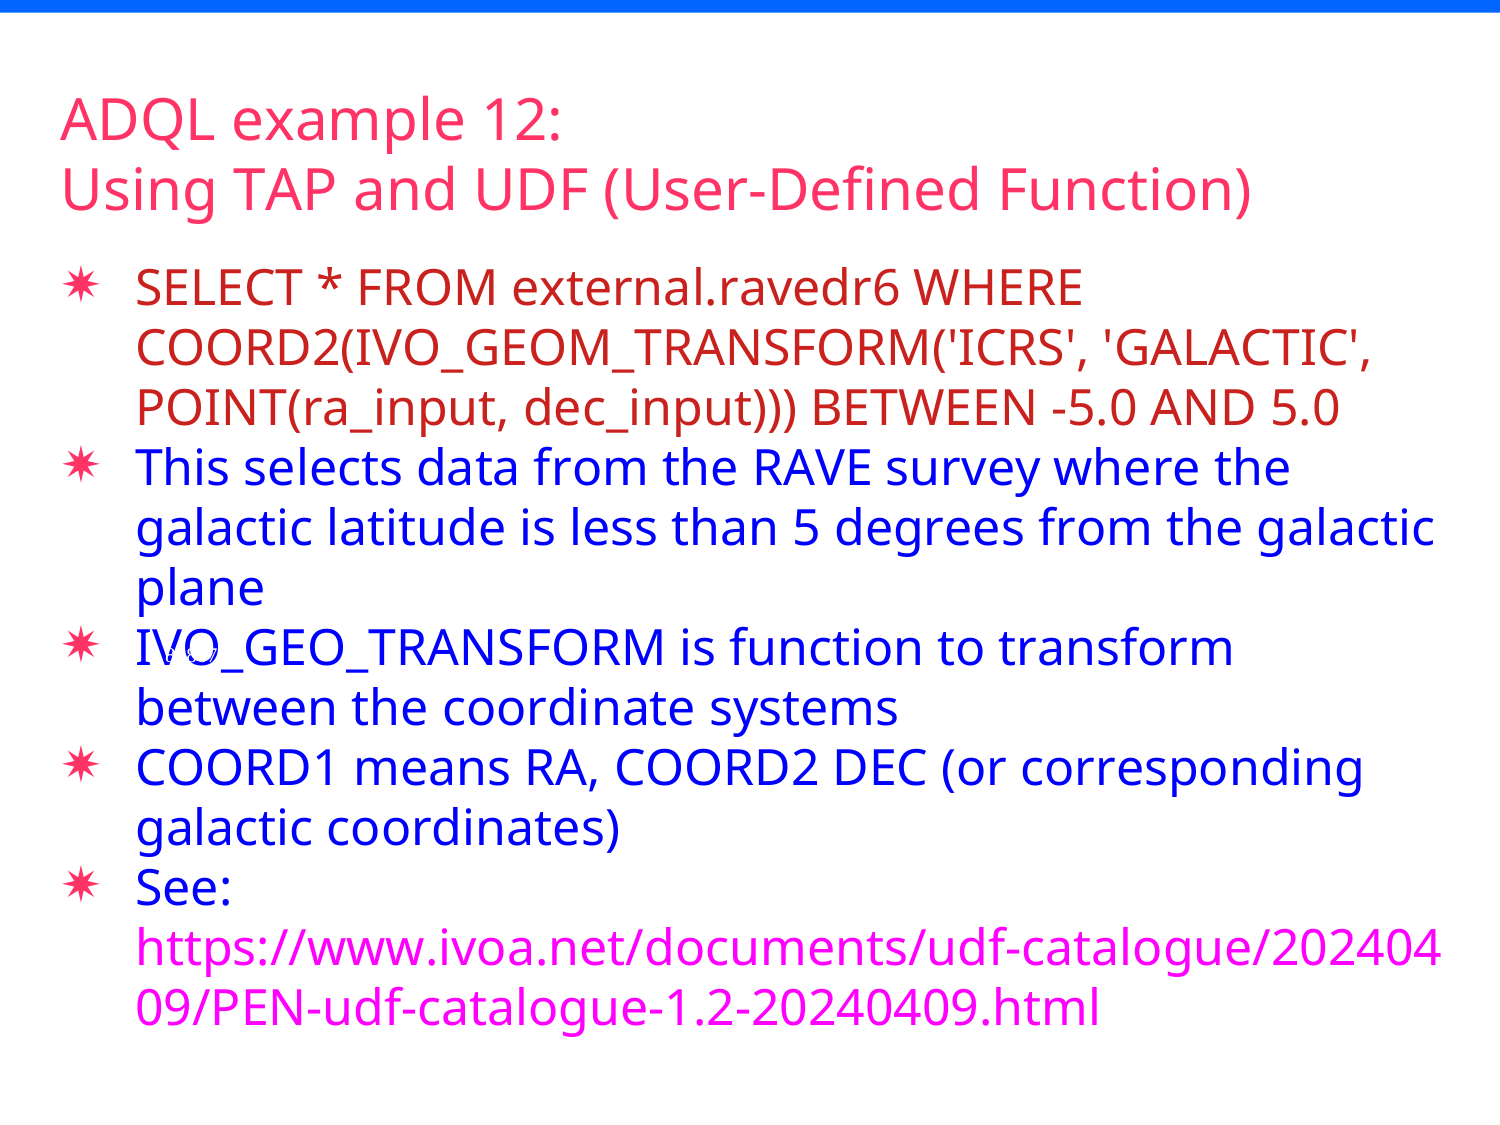

ADQL example 12:
Using TAP and UDF (User-Defined Function)
SELECT * FROM external.ravedr6 WHERE COORD2(IVO_GEOM_TRANSFORM('ICRS', 'GALACTIC', POINT(ra_input, dec_input))) BETWEEN -5.0 AND 5.0
This selects data from the RAVE survey where the galactic latitude is less than 5 degrees from the galactic plane
IVO_GEO_TRANSFORM is function to transform between the coordinate systems
COORD1 means RA, COORD2 DEC (or corresponding galactic coordinates)
See: https://www.ivoa.net/documents/udf-catalogue/20240409/PEN-udf-catalogue-1.2-20240409.html
81867
41